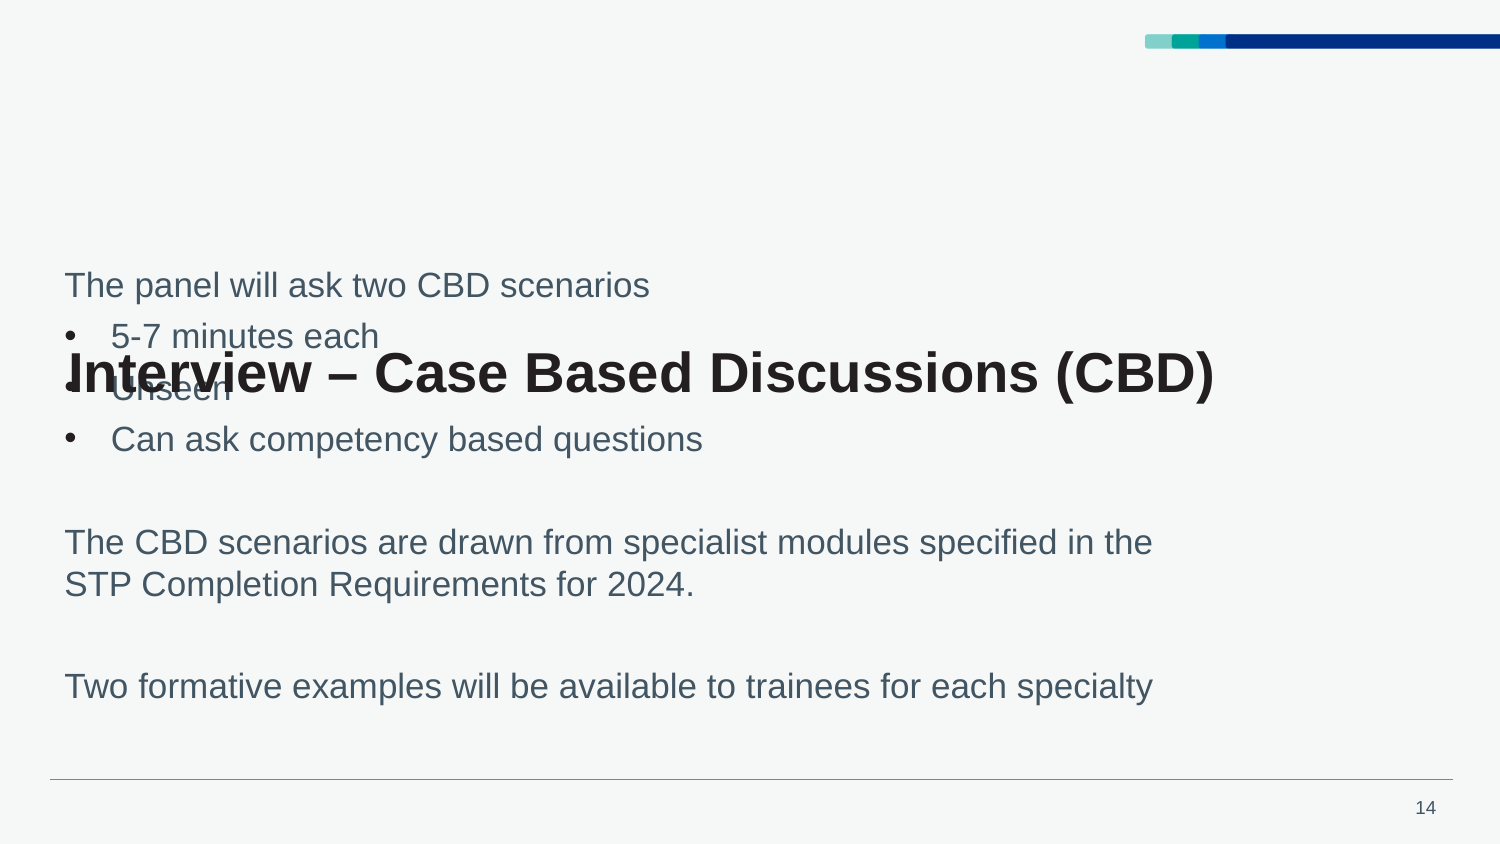

# The panel will ask two CBD scenarios
5-7 minutes each
Unseen
Can ask competency based questions
The CBD scenarios are drawn from specialist modules specified in the STP Completion Requirements for 2024.
Two formative examples will be available to trainees for each specialty
Interview – Case Based Discussions (CBD)